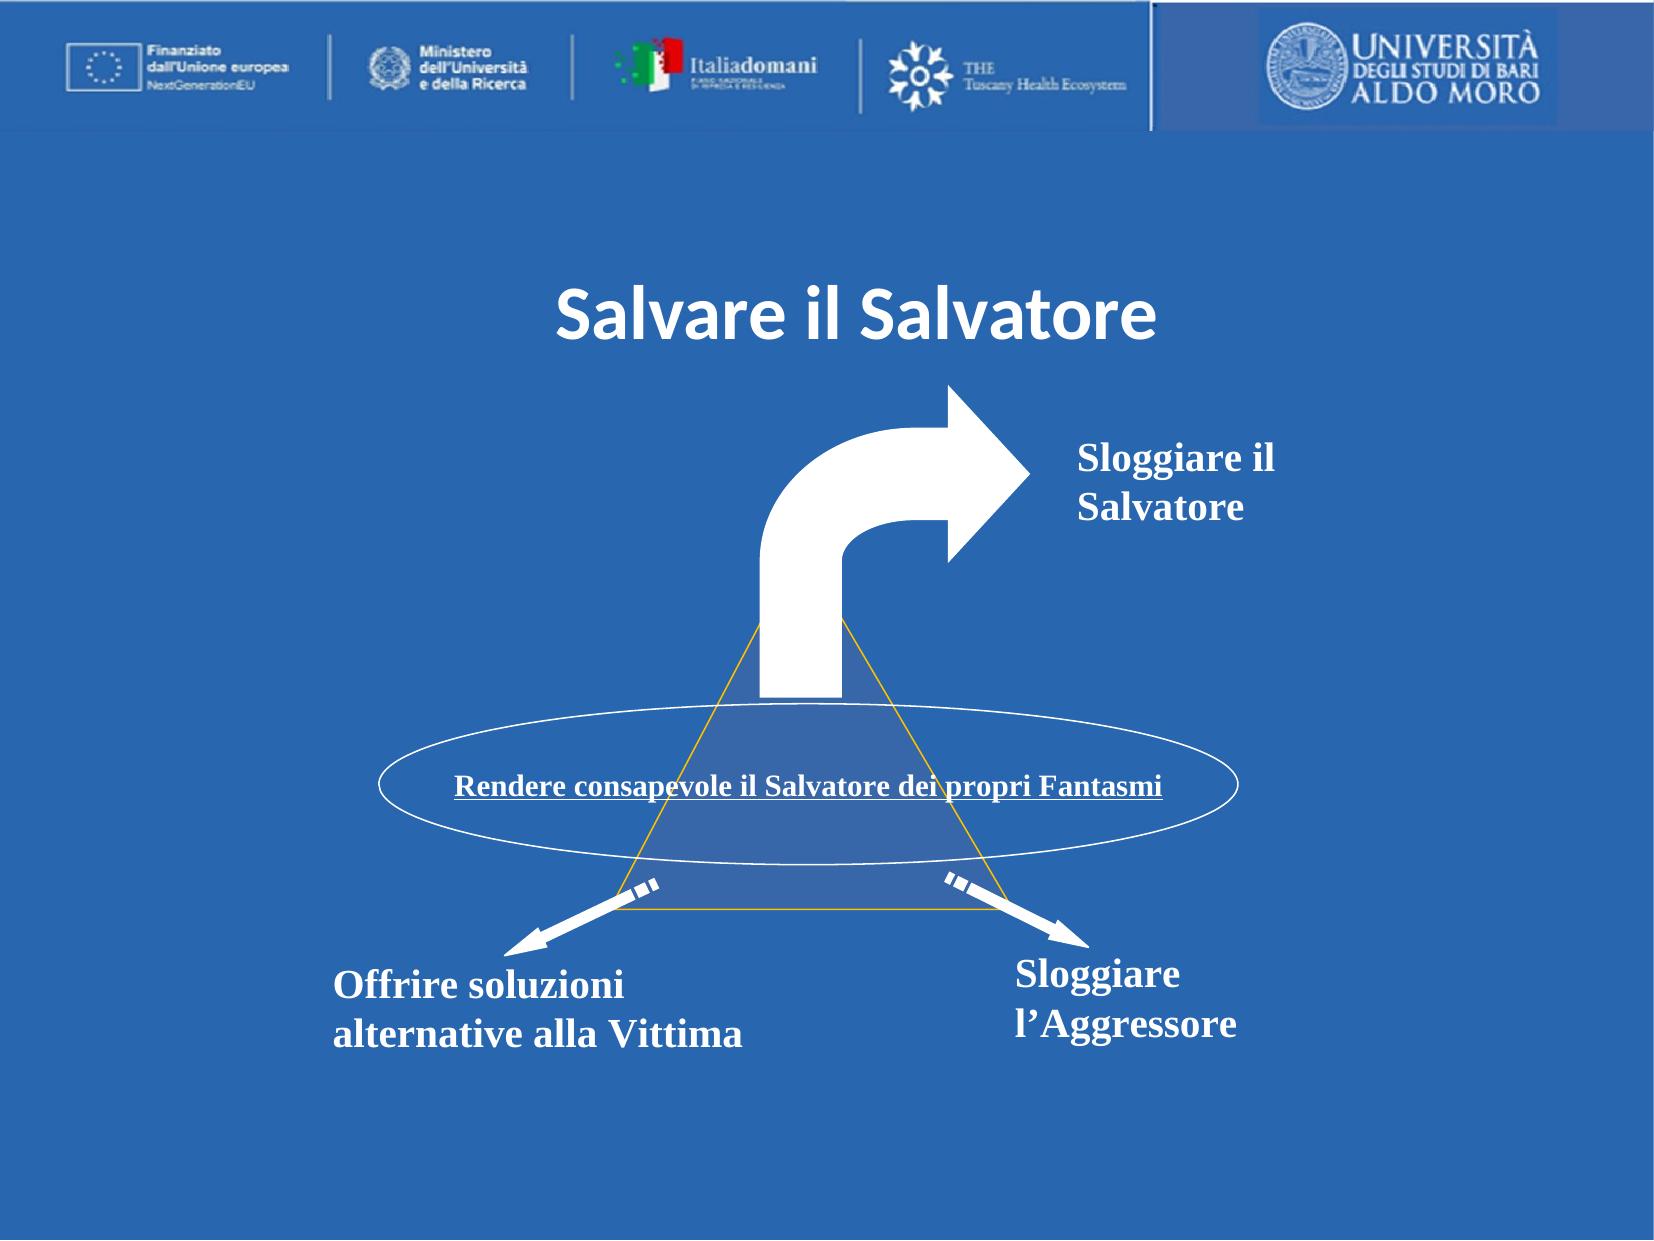

# Salvare il Salvatore
Sloggiare il Salvatore
Rendere consapevole il Salvatore dei propri Fantasmi
Sloggiare l’Aggressore
Offrire soluzioni alternative alla Vittima